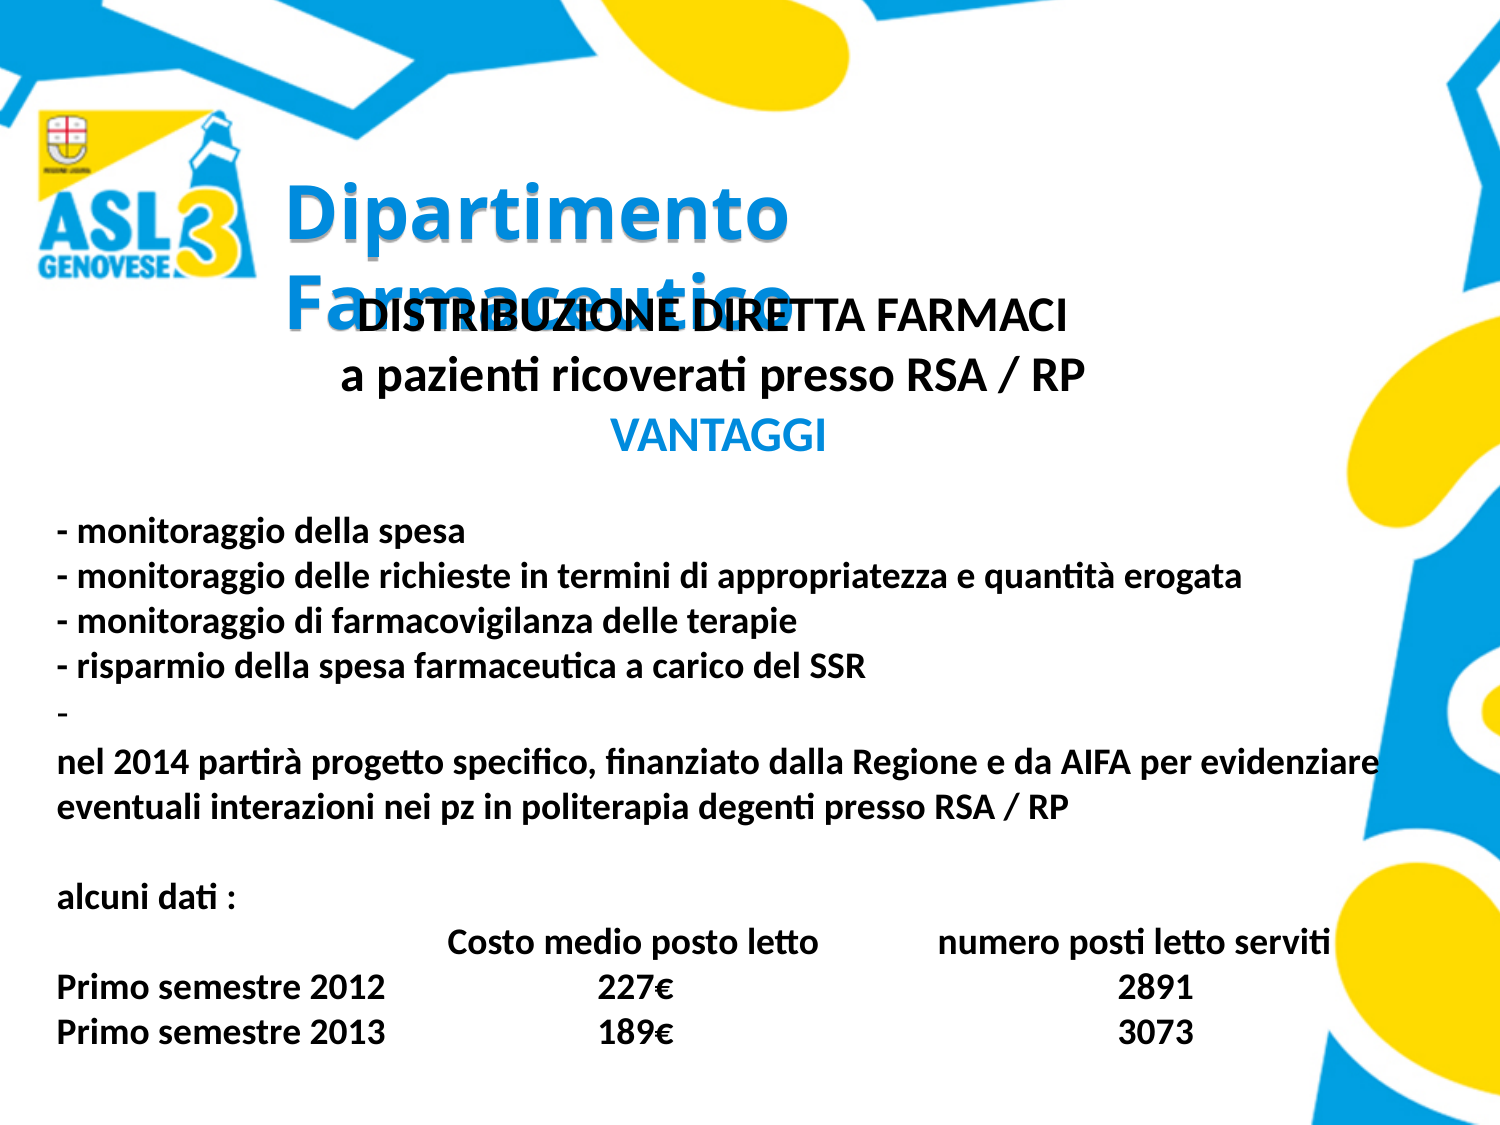

# Dipartimento Farmaceutico
DISTRIBUZIONE DIRETTA FARMACI
a pazienti ricoverati presso RSA / RP
VANTAGGI
- monitoraggio della spesa
- monitoraggio delle richieste in termini di appropriatezza e quantità erogata
- monitoraggio di farmacovigilanza delle terapie
- risparmio della spesa farmaceutica a carico del SSR
nel 2014 partirà progetto specifico, finanziato dalla Regione e da AIFA per evidenziare eventuali interazioni nei pz in politerapia degenti presso RSA / RP
alcuni dati :
 Costo medio posto letto numero posti letto serviti
Primo semestre 2012 227€				 2891
Primo semestre 2013 189€				 3073